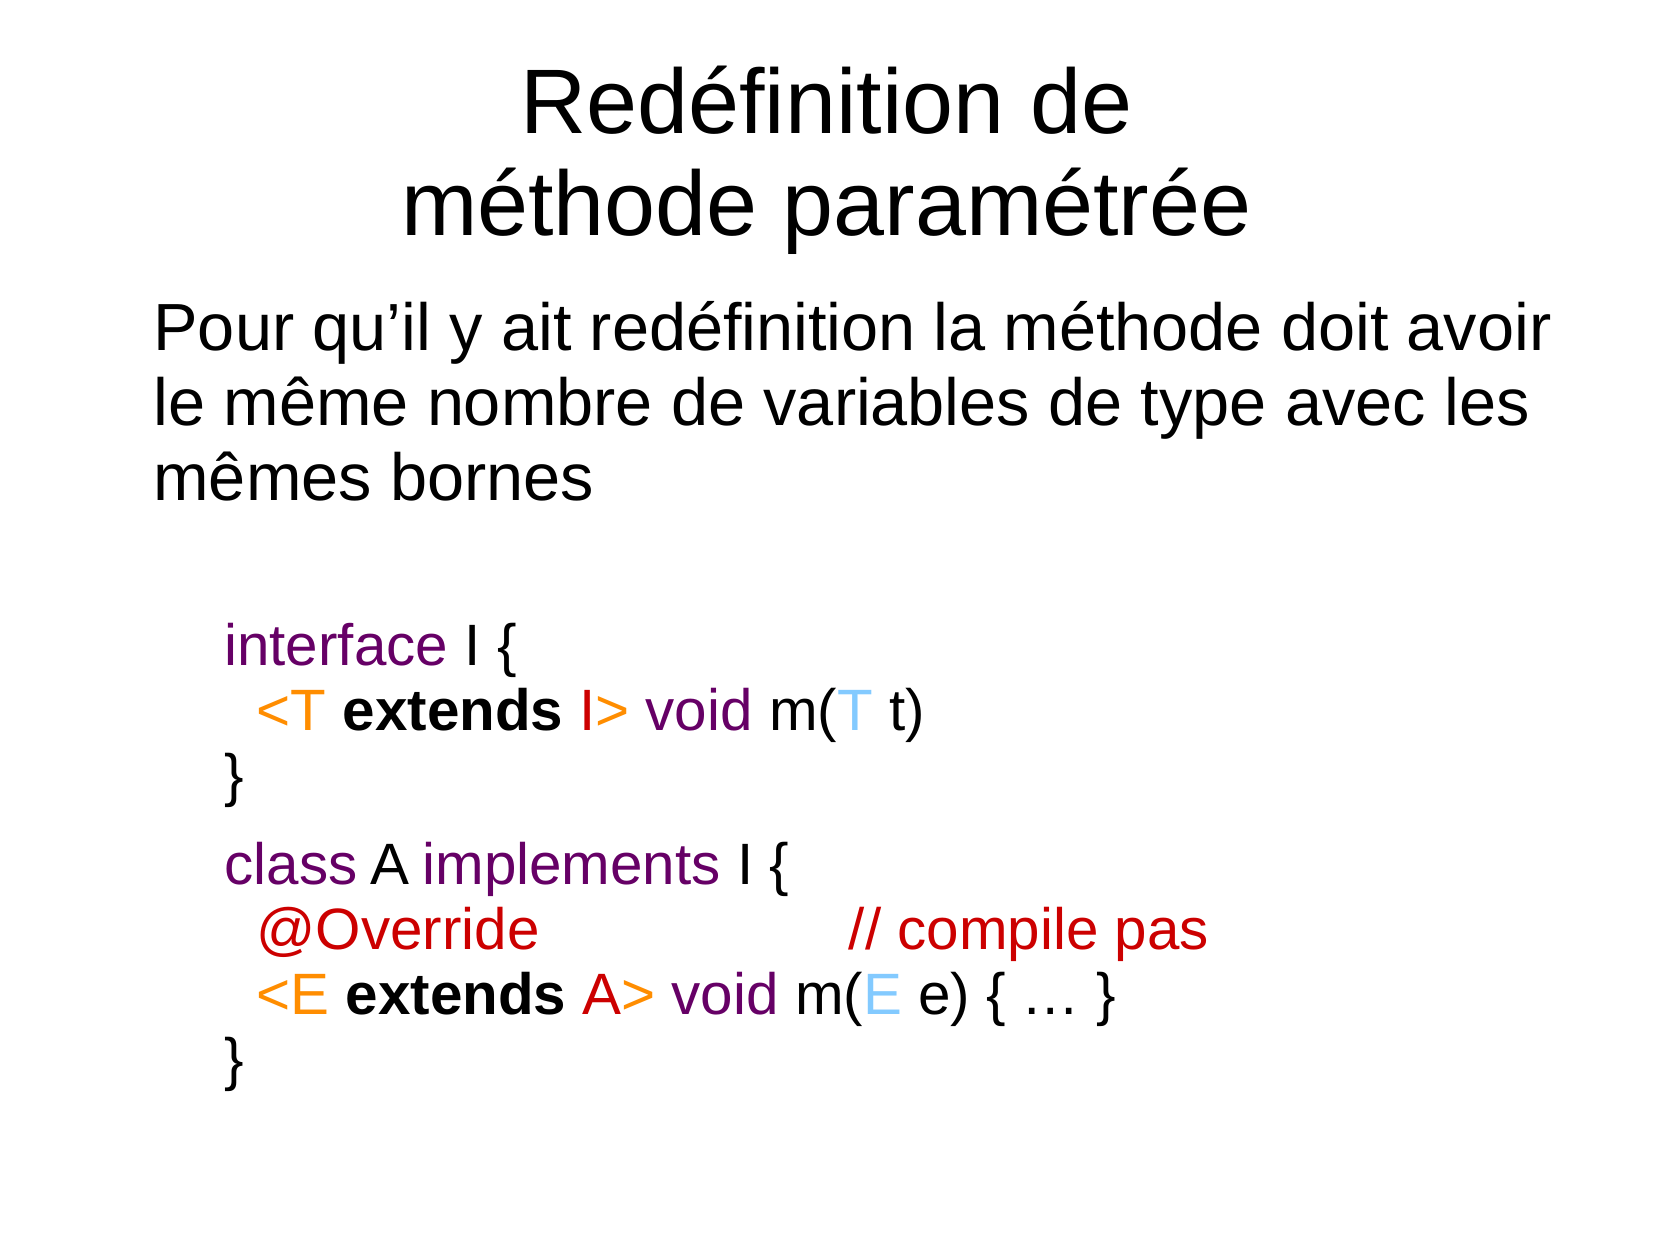

# Redéfinition de méthode paramétrée
Pour qu’il y ait redéfinition la méthode doit avoir le même nombre de variables de type avec les mêmes bornes
interface I {
 <T extends I> void m(T t)
}
class A implements I {
 @Override // compile pas
 <E extends A> void m(E e) { … }
}